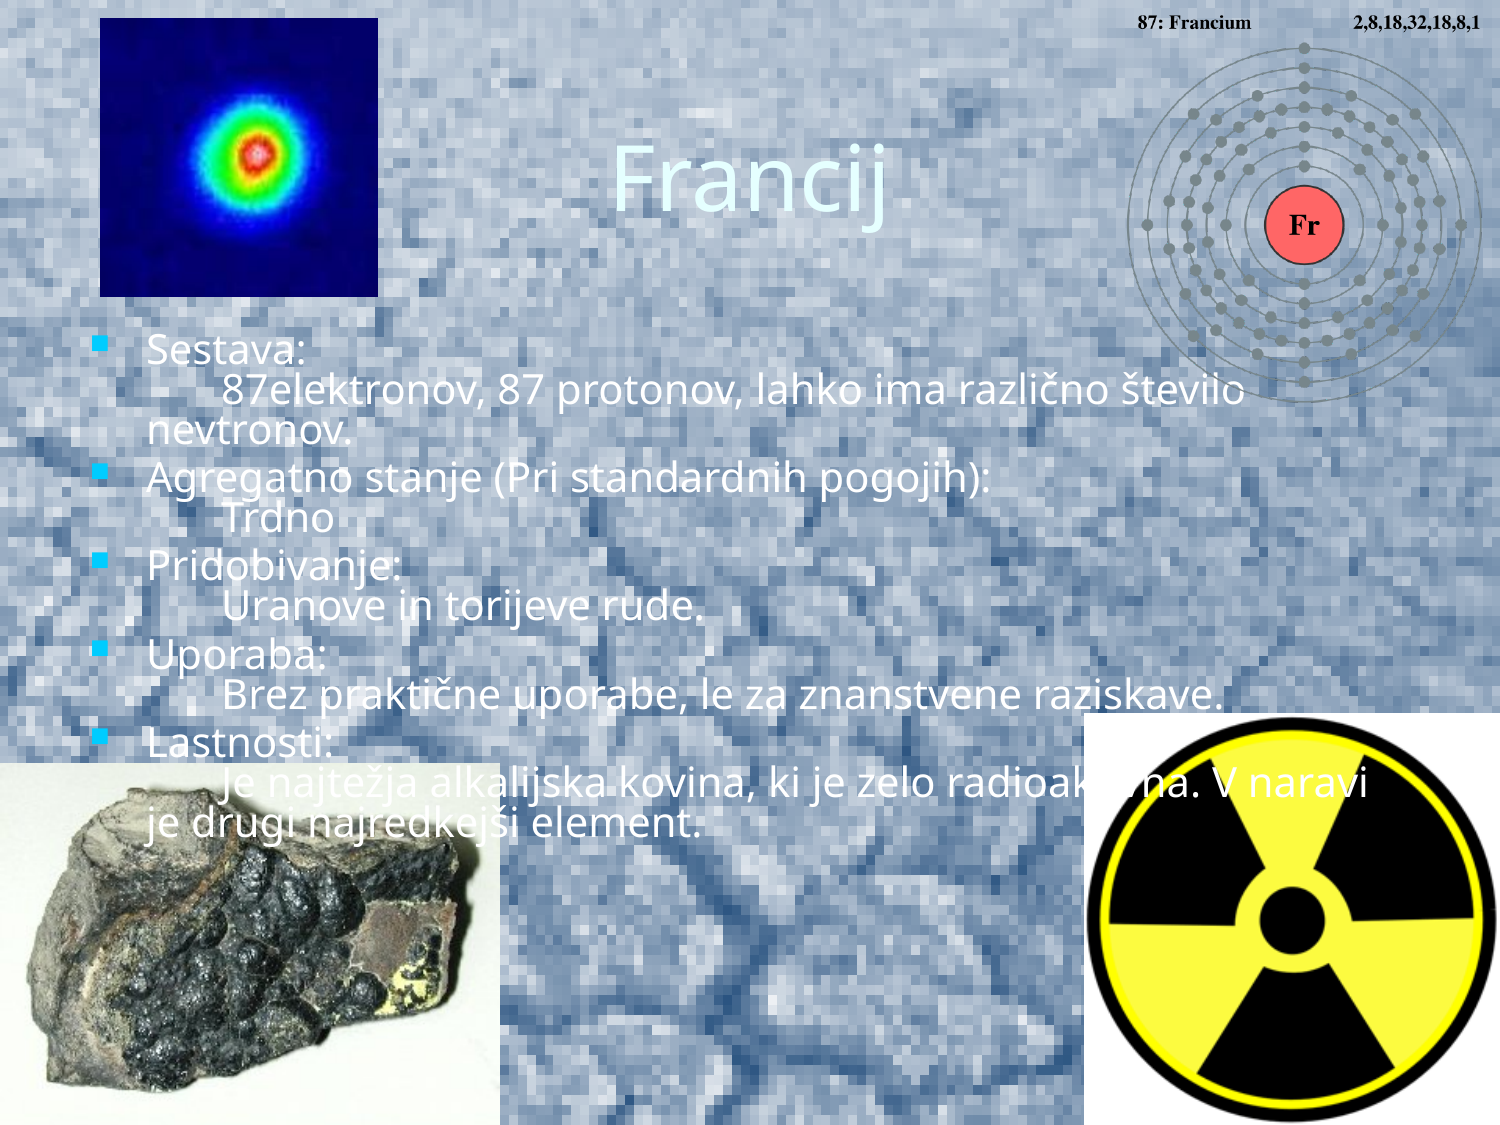

# Francij
Sestava:
	87elektronov, 87 protonov, lahko ima različno število nevtronov.
Agregatno stanje (Pri standardnih pogojih):
	Trdno
Pridobivanje:
	Uranove in torijeve rude.
Uporaba:
	Brez praktične uporabe, le za znanstvene raziskave.
Lastnosti:
	Je najtežja alkalijska kovina, ki je zelo radioaktivna. V naravi je drugi najredkejši element.